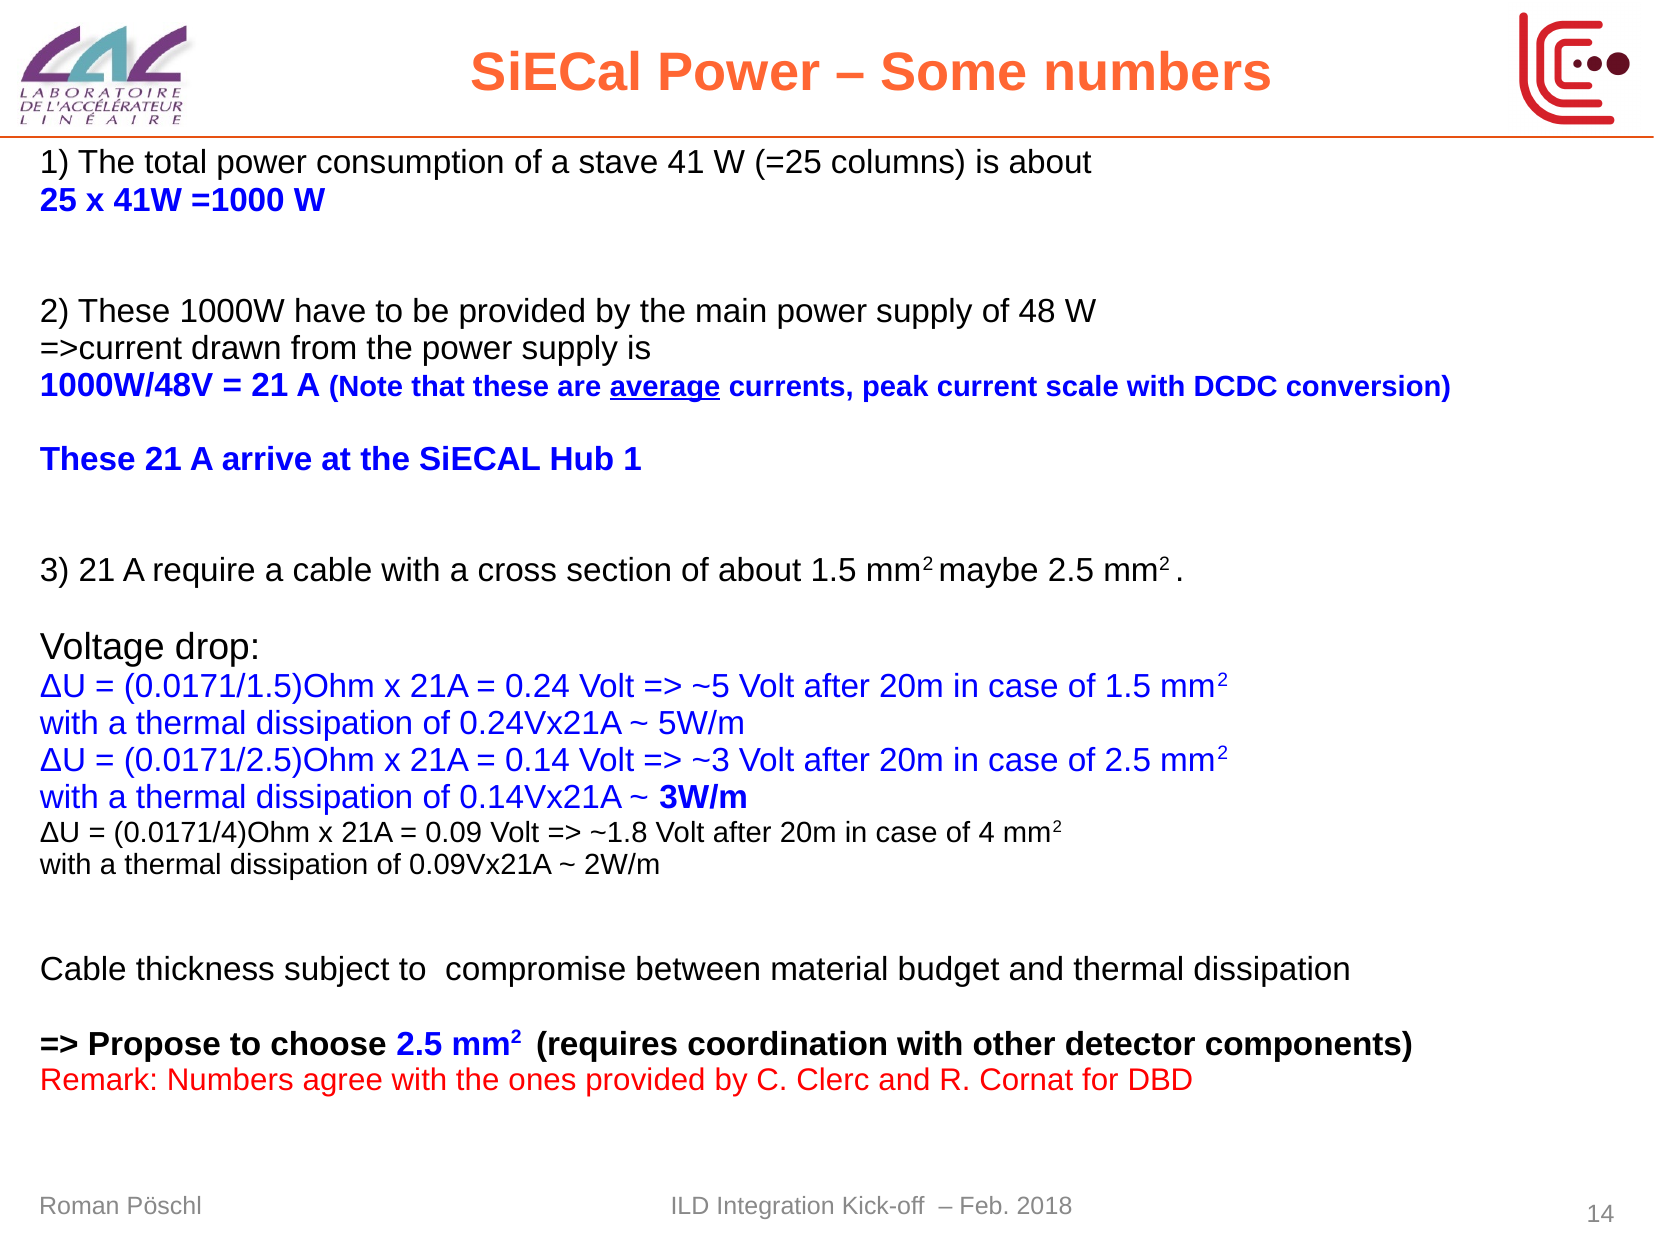

# SiECal Power – Some numbers
1) The total power consumption of a stave 41 W (=25 columns) is about
25 x 41W =1000 W
2) These 1000W have to be provided by the main power supply of 48 W
=>current drawn from the power supply is
1000W/48V = 21 A (Note that these are average currents, peak current scale with DCDC conversion)
These 21 A arrive at the SiECAL Hub 1
3) 21 A require a cable with a cross section of about 1.5 mm2 maybe 2.5 mm2 .
Voltage drop:
ΔU = (0.0171/1.5)Ohm x 21A = 0.24 Volt => ~5 Volt after 20m in case of 1.5 mm2
with a thermal dissipation of 0.24Vx21A ~ 5W/m
ΔU = (0.0171/2.5)Ohm x 21A = 0.14 Volt => ~3 Volt after 20m in case of 2.5 mm2
with a thermal dissipation of 0.14Vx21A ~ 3W/m
ΔU = (0.0171/4)Ohm x 21A = 0.09 Volt => ~1.8 Volt after 20m in case of 4 mm2
with a thermal dissipation of 0.09Vx21A ~ 2W/m
Cable thickness subject to compromise between material budget and thermal dissipation
=> Propose to choose 2.5 mm2 (requires coordination with other detector components)
Remark: Numbers agree with the ones provided by C. Clerc and R. Cornat for DBD